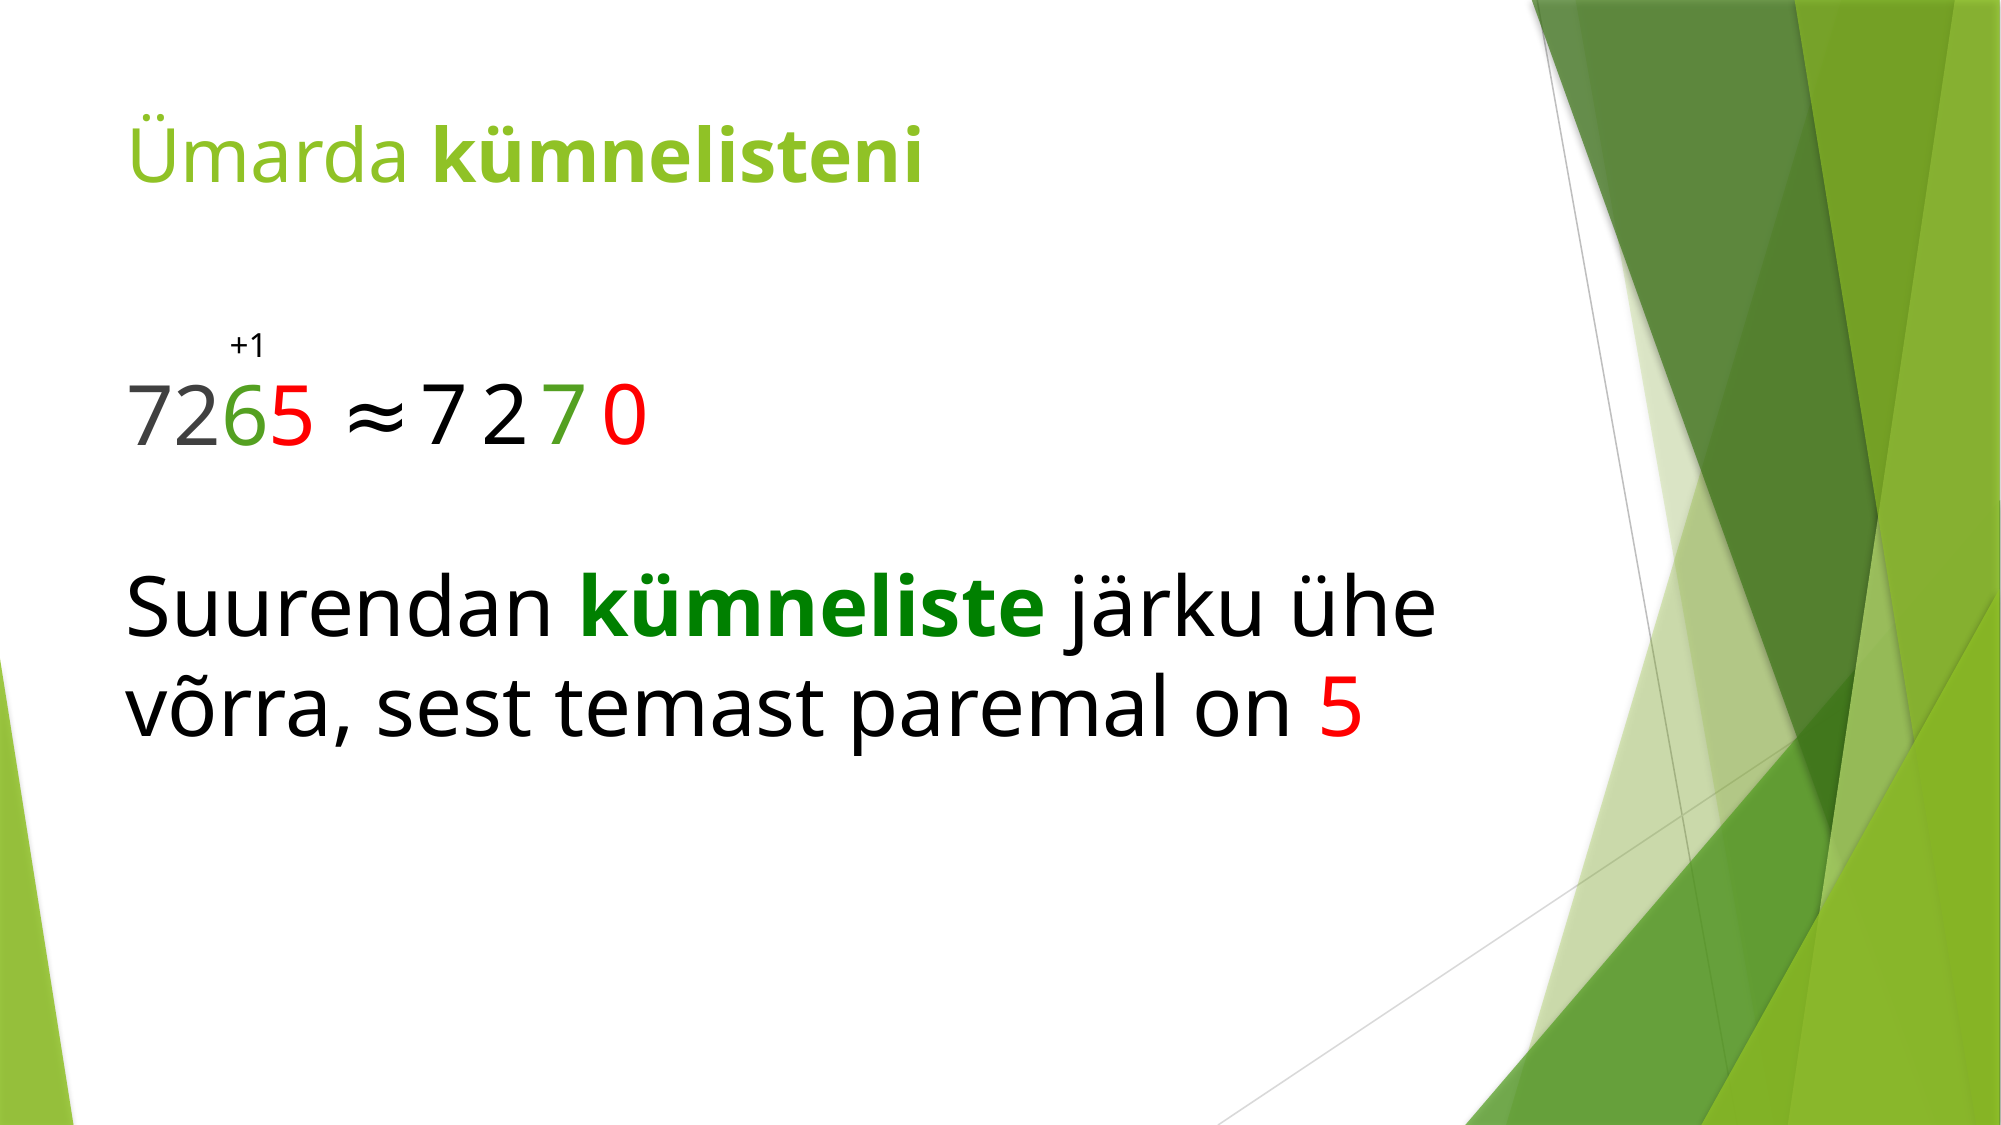

# Ümarda kümnelisteni
+1
7
2
7
0
≈
7265
Suurendan kümneliste järku ühe võrra, sest temast paremal on 5